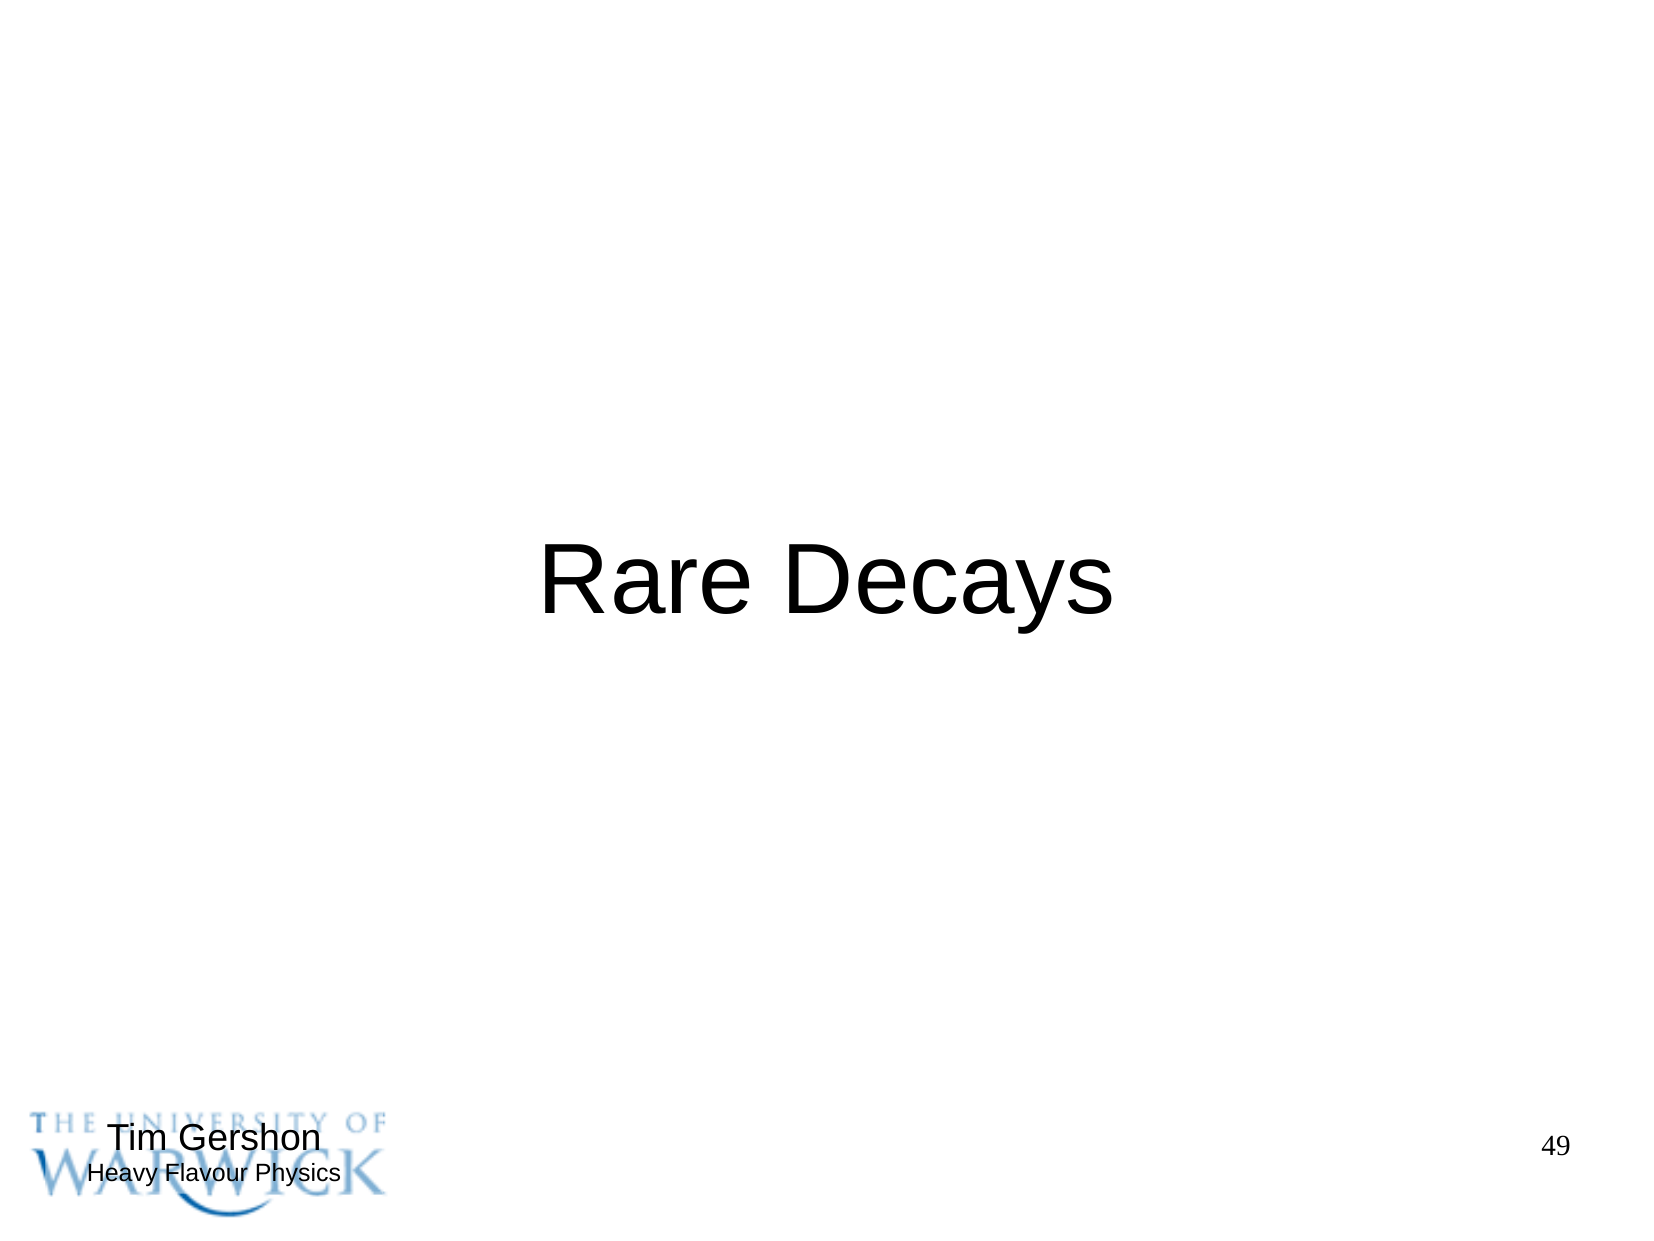

# Rare Decays
Tim Gershon
Heavy Flavour Physics
49